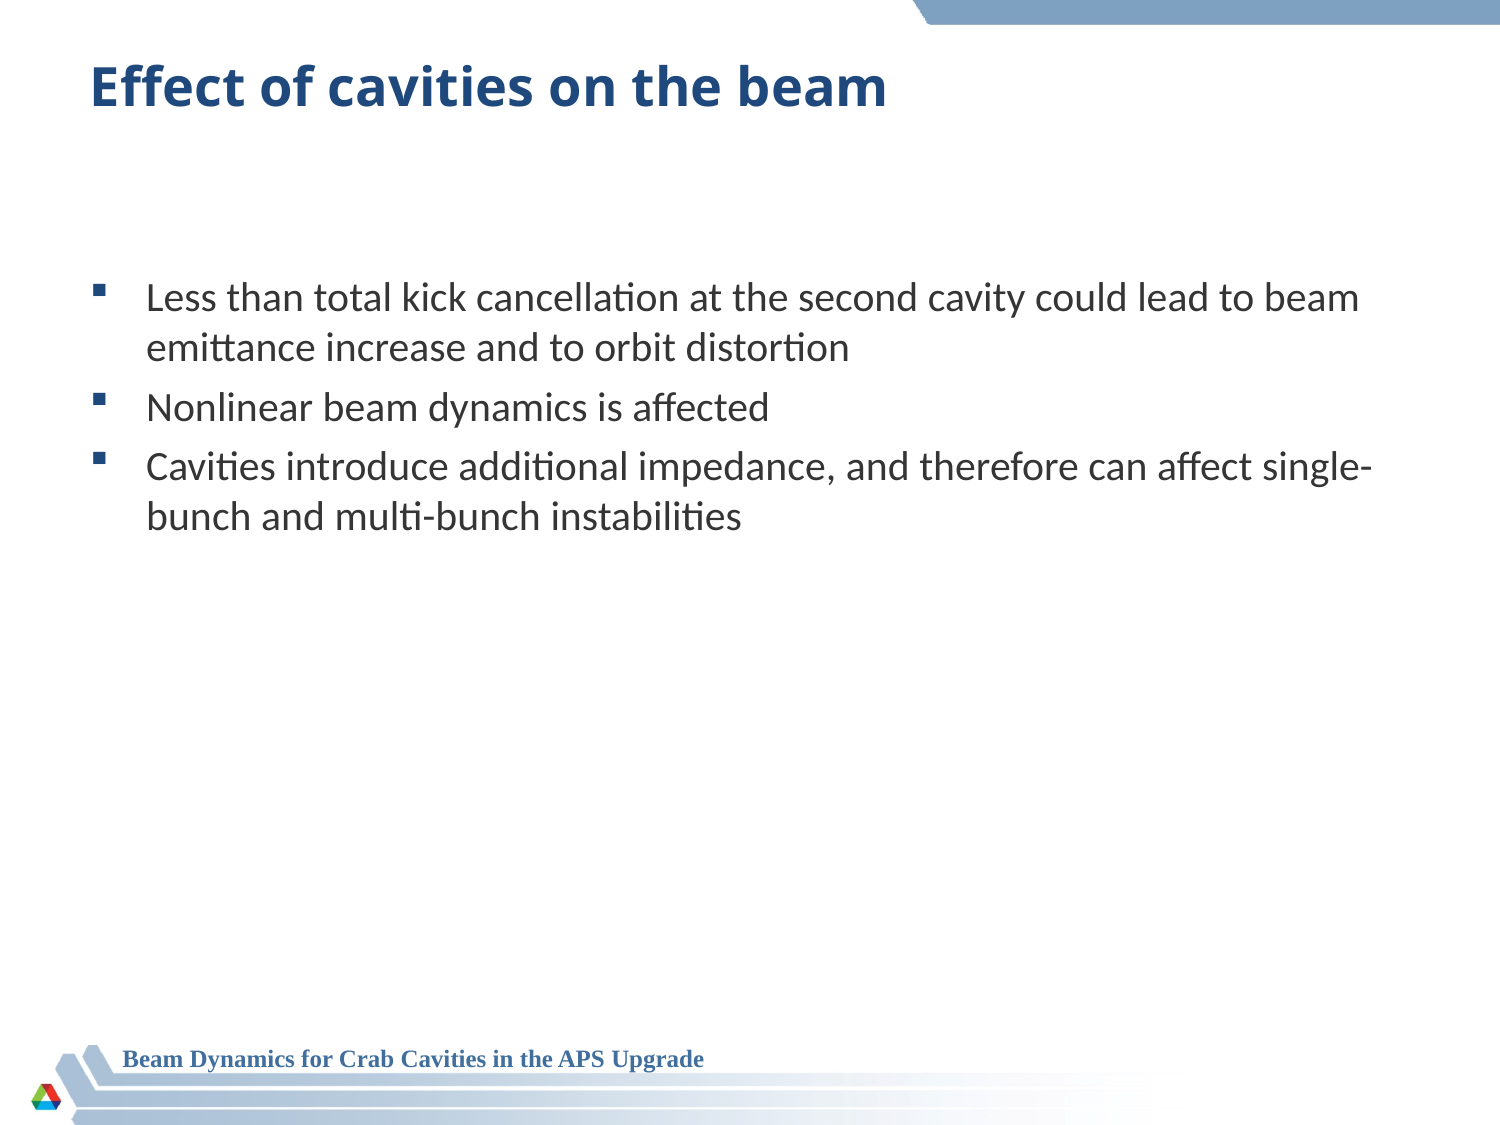

# Effect of cavities on the beam
Less than total kick cancellation at the second cavity could lead to beam emittance increase and to orbit distortion
Nonlinear beam dynamics is affected
Cavities introduce additional impedance, and therefore can affect single-bunch and multi-bunch instabilities